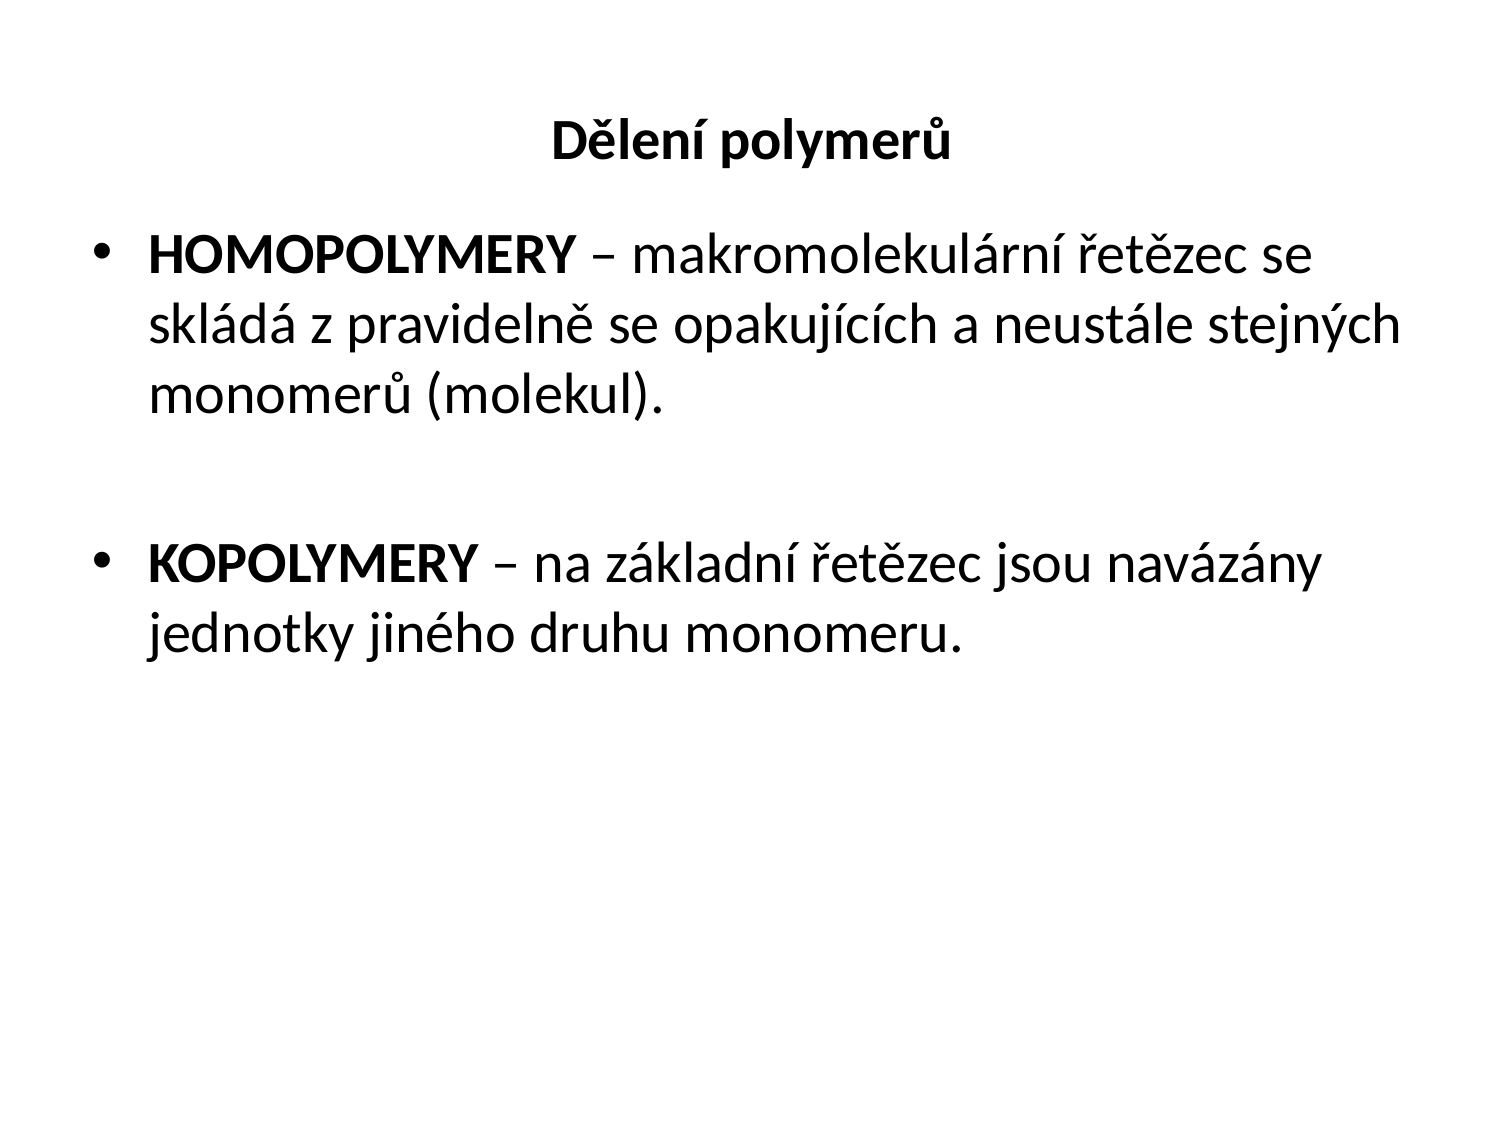

# Dělení polymerů
HOMOPOLYMERY – makromolekulární řetězec se skládá z pravidelně se opakujících a neustále stejných monomerů (molekul).
KOPOLYMERY – na základní řetězec jsou navázány jednotky jiného druhu monomeru.